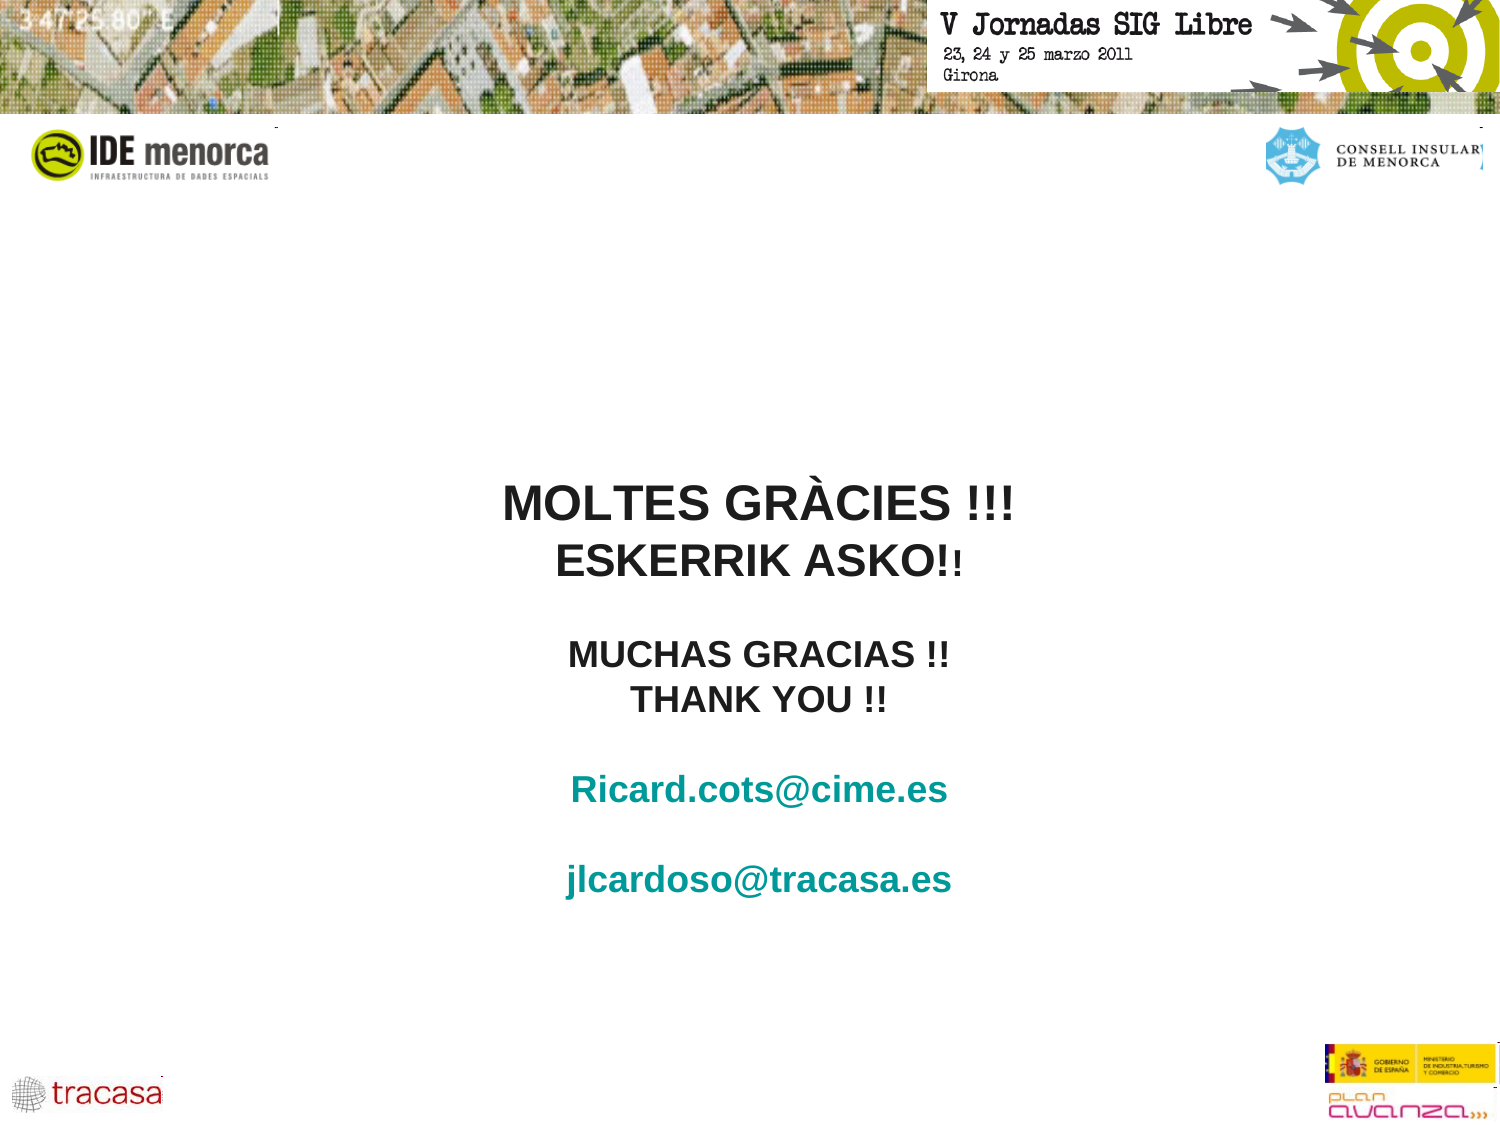

MOLTES GRÀCIES !!!
ESKERRIK ASKO!!
MUCHAS GRACIAS !!
THANK YOU !!
Ricard.cots@cime.es
jlcardoso@tracasa.es